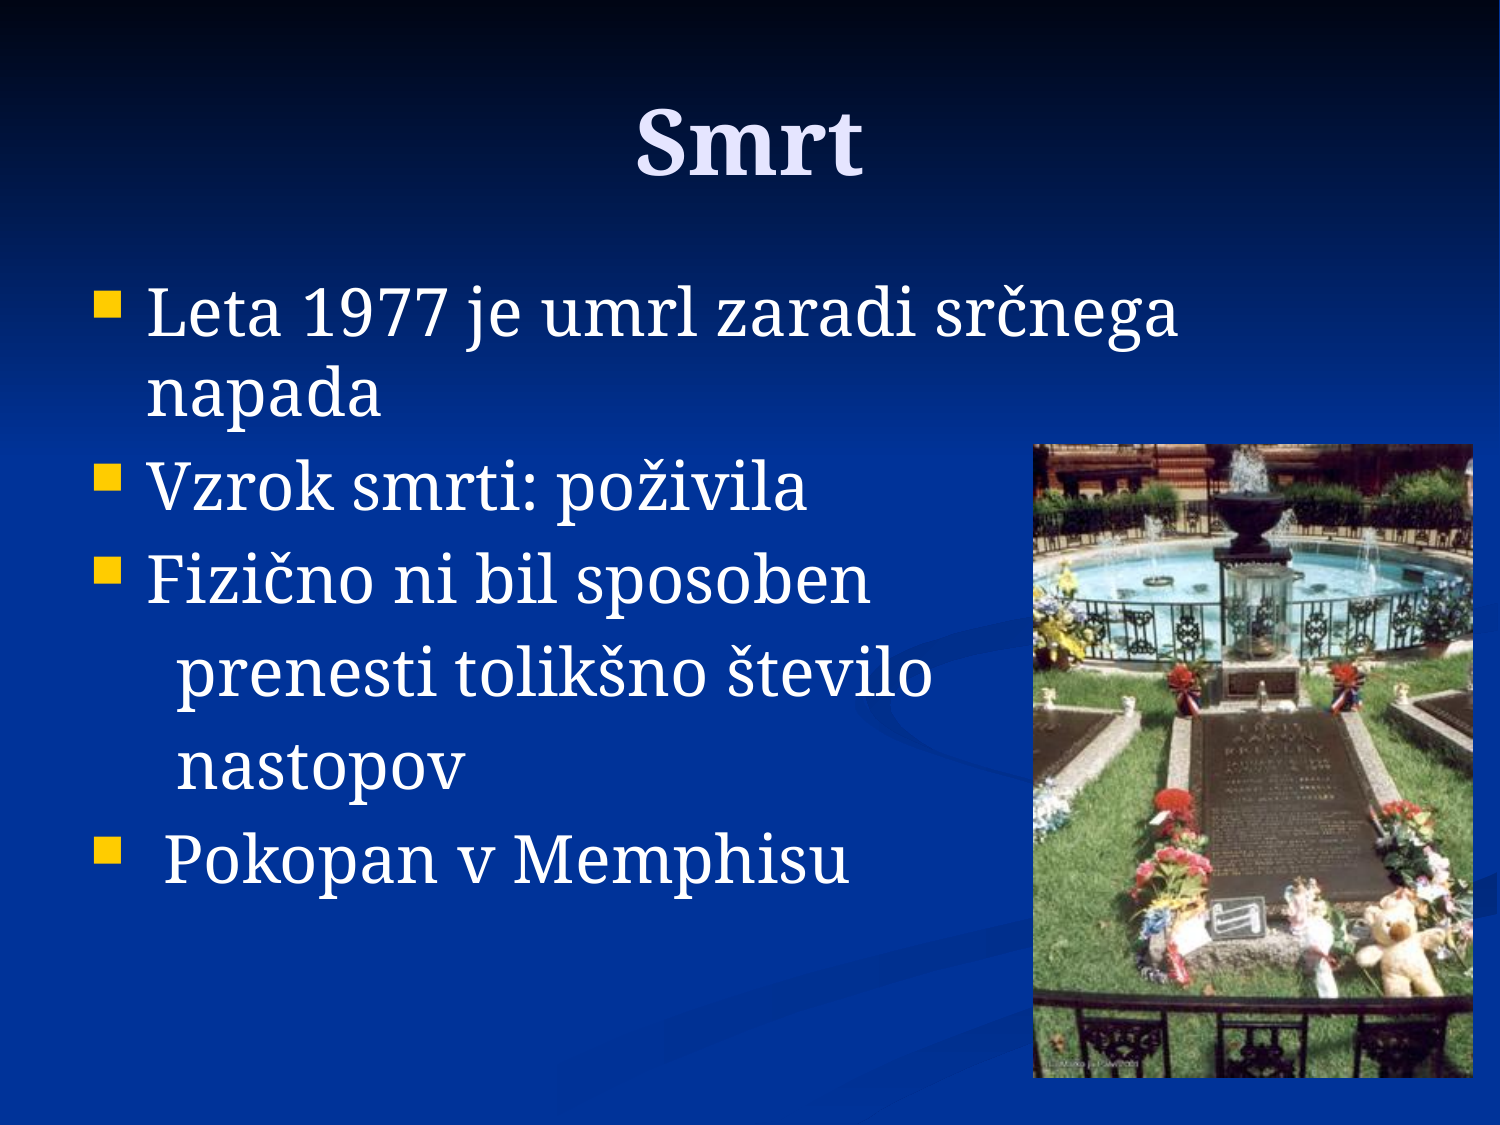

# Smrt
Leta 1977 je umrl zaradi srčnega napada
Vzrok smrti: poživila
Fizično ni bil sposoben
 prenesti tolikšno število
 nastopov
 Pokopan v Memphisu